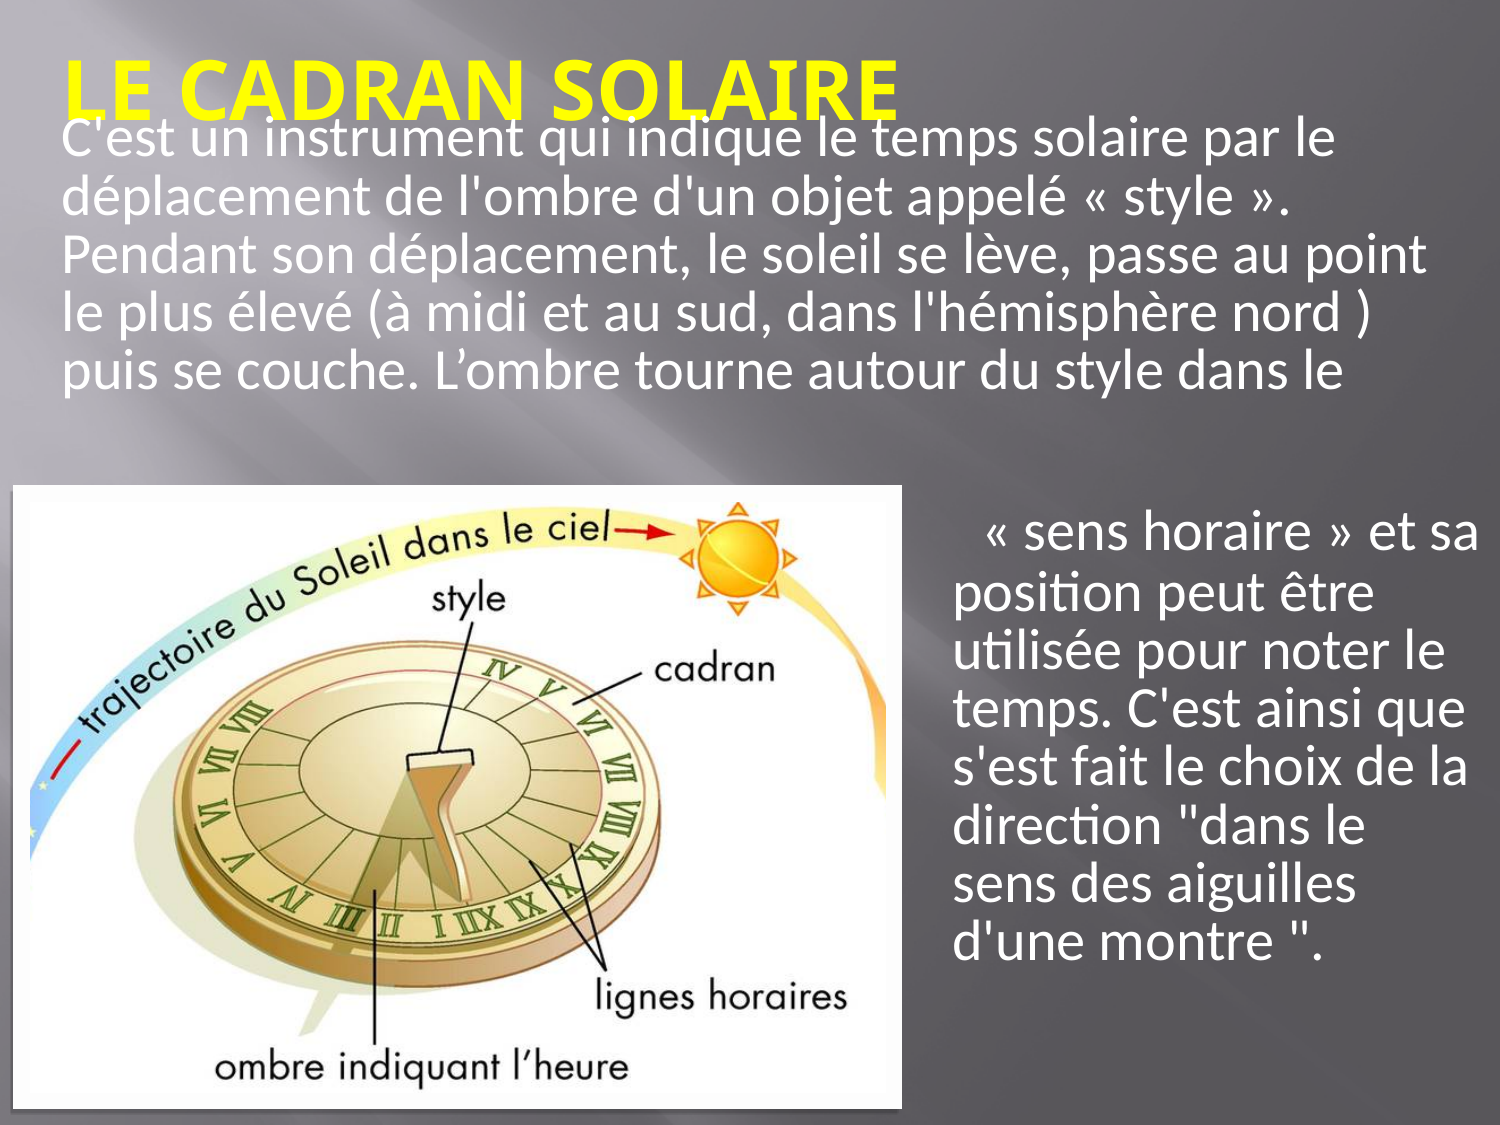

LE CADRAN SOLAIRE
C'est un instrument qui indique le temps solaire par le déplacement de l'ombre d'un objet appelé « style ». Pendant son déplacement, le soleil se lève, passe au point le plus élevé (à midi et au sud, dans l'hémisphère nord ) puis se couche. L’ombre tourne autour du style dans le
 « sens horaire » et sa position peut être utilisée pour noter le temps. C'est ainsi que s'est fait le choix de la direction "dans le sens des aiguilles d'une montre ".